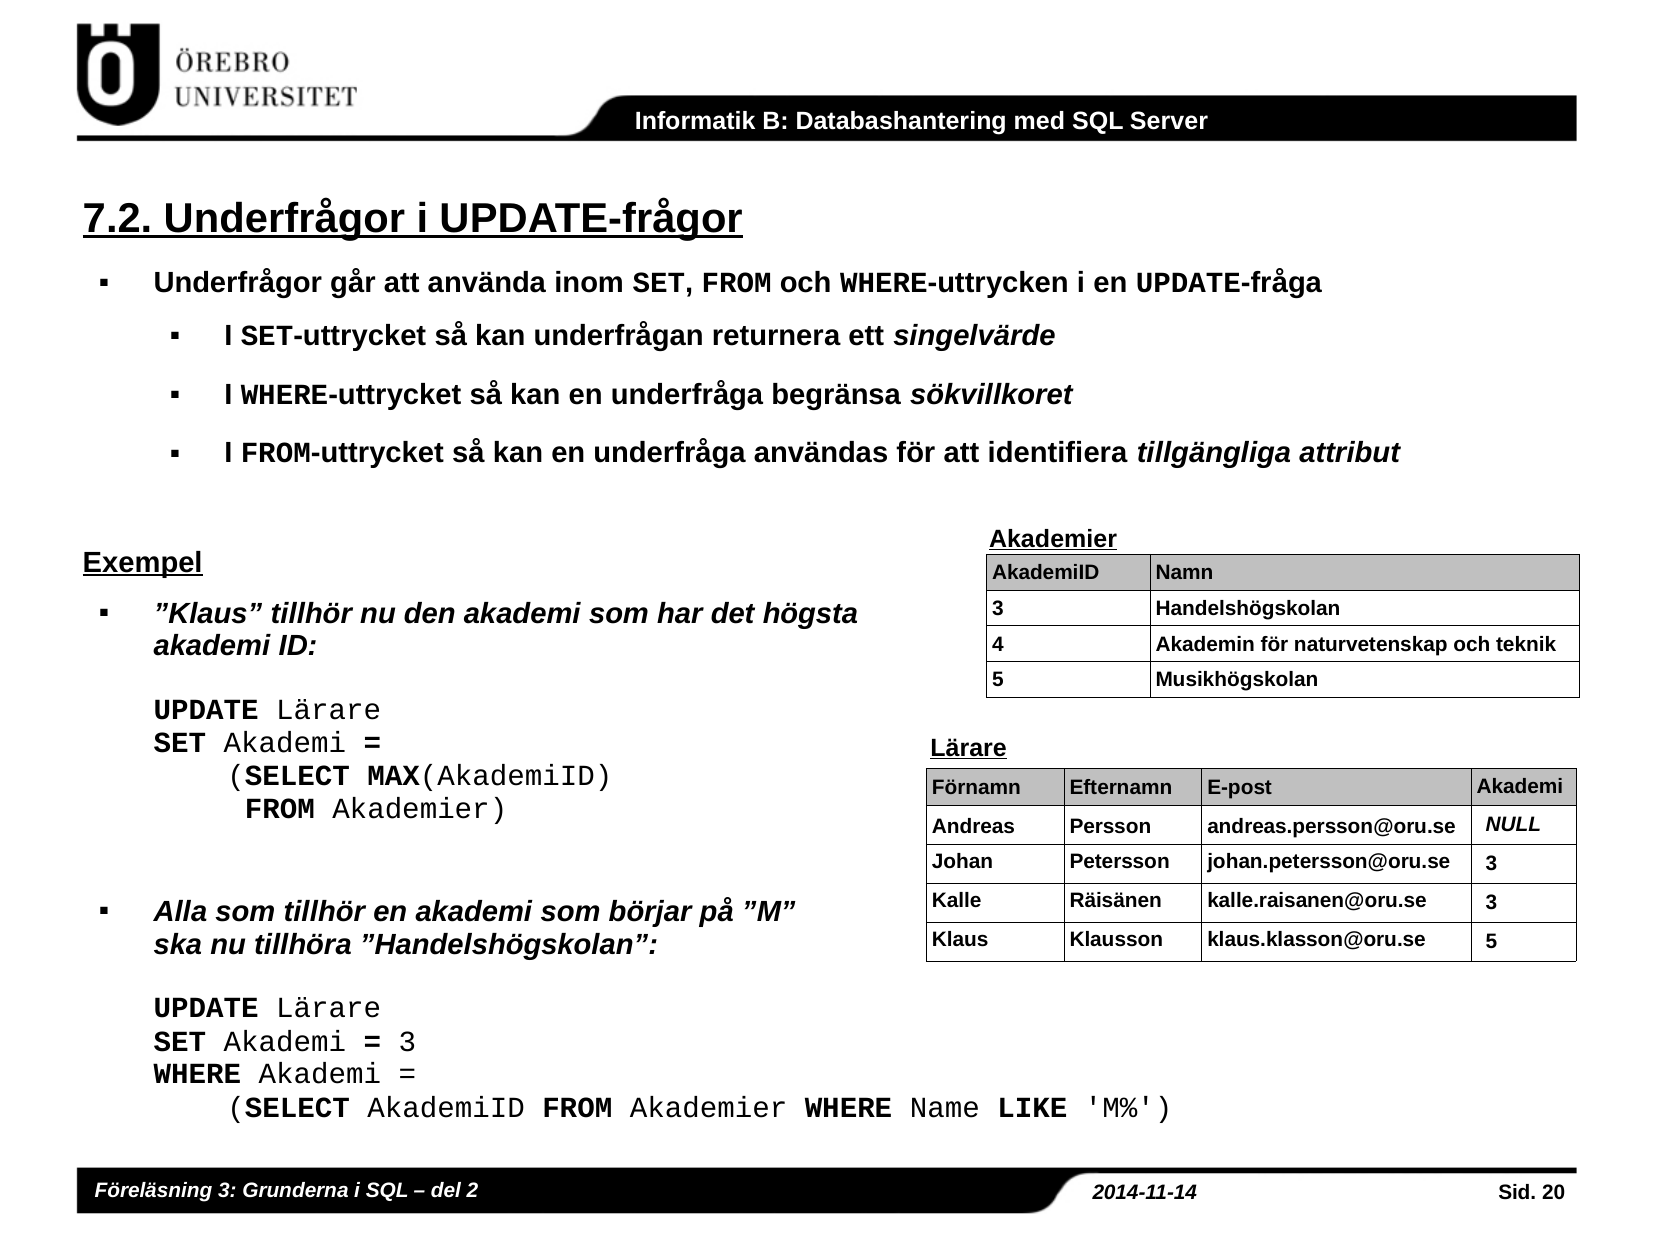

# 7.2. Underfrågor i UPDATE-frågor
Underfrågor går att använda inom SET, FROM och WHERE-uttrycken i en UPDATE-fråga
I SET-uttrycket så kan underfrågan returnera ett singelvärde
I WHERE-uttrycket så kan en underfråga begränsa sökvillkoret
I FROM-uttrycket så kan en underfråga användas för att identifiera tillgängliga attribut
Exempel
”Klaus” tillhör nu den akademi som har det högsta
akademi ID:
UPDATE Lärare
SET Akademi =
	(SELECT MAX(AkademiID)
	 FROM Akademier)
Alla som tillhör en akademi som börjar på ”M”
ska nu tillhöra ”Handelshögskolan”:
UPDATE Lärare
SET Akademi = 3
WHERE Akademi =
	(SELECT AkademiID FROM Akademier WHERE Name LIKE 'M%')
Akademier
| AkademiID | Namn |
| --- | --- |
| 3 | Handelshögskolan |
| 4 | Akademin för naturvetenskap och teknik |
| 5 | Musikhögskolan |
Lärare
| Förnamn | Efternamn | E-post | Akademi |
| --- | --- | --- | --- |
| Andreas | Persson | andreas.persson@oru.se | NULL |
| Johan | Petersson | johan.petersson@oru.se | 3 |
| Kalle | Räisänen | kalle.raisanen@oru.se | 3 |
| Klaus | Klausson | klaus.klasson@oru.se | 5 |
Föreläsning 3: Grunderna i SQL – del 2
2014-11-14
20